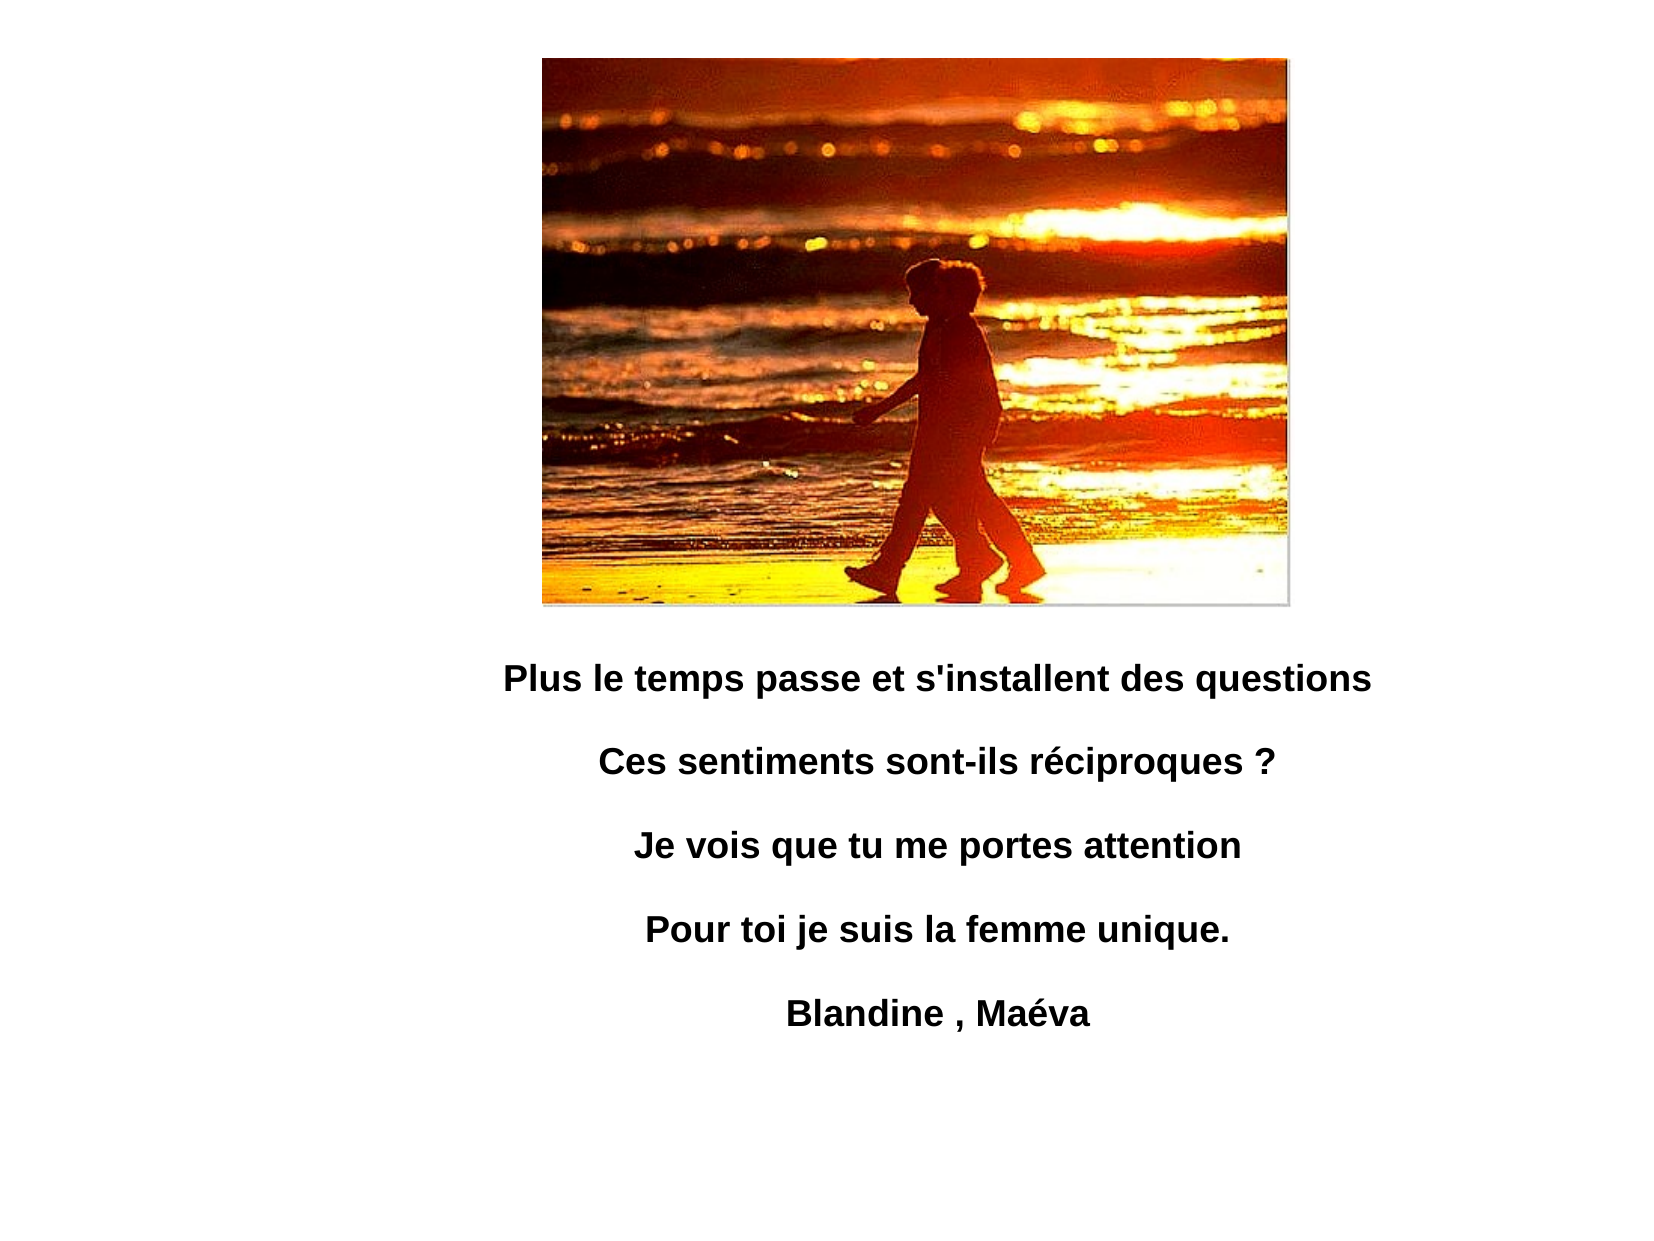

Plus le temps passe et s'installent des questions
Ces sentiments sont-ils réciproques ?
Je vois que tu me portes attention
Pour toi je suis la femme unique.
Blandine , Maéva